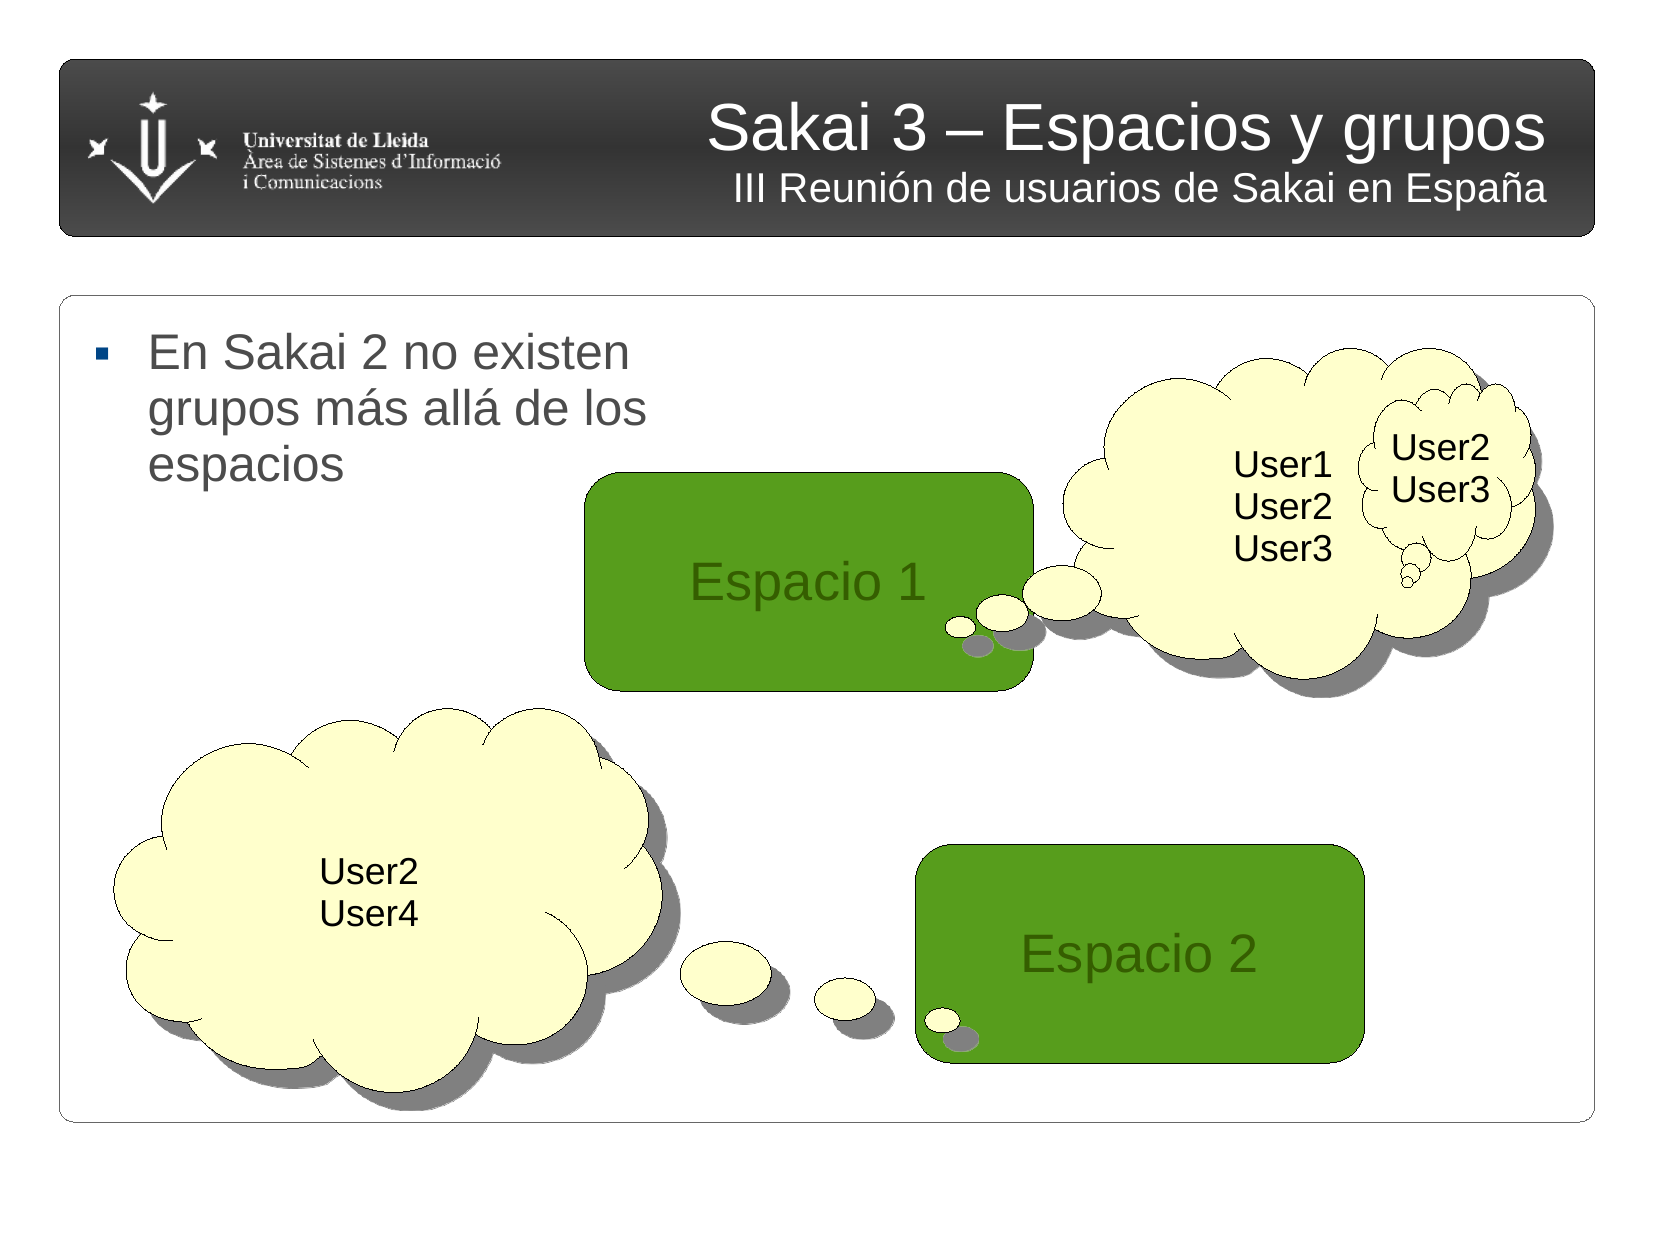

# Sakai 3 – Espacios y grupos III Reunión de usuarios de Sakai en España
En Sakai 2 no existen grupos más allá de los espacios
User1
User2
User3
User2
User3
Espacio 1
User2
User4
Espacio 2